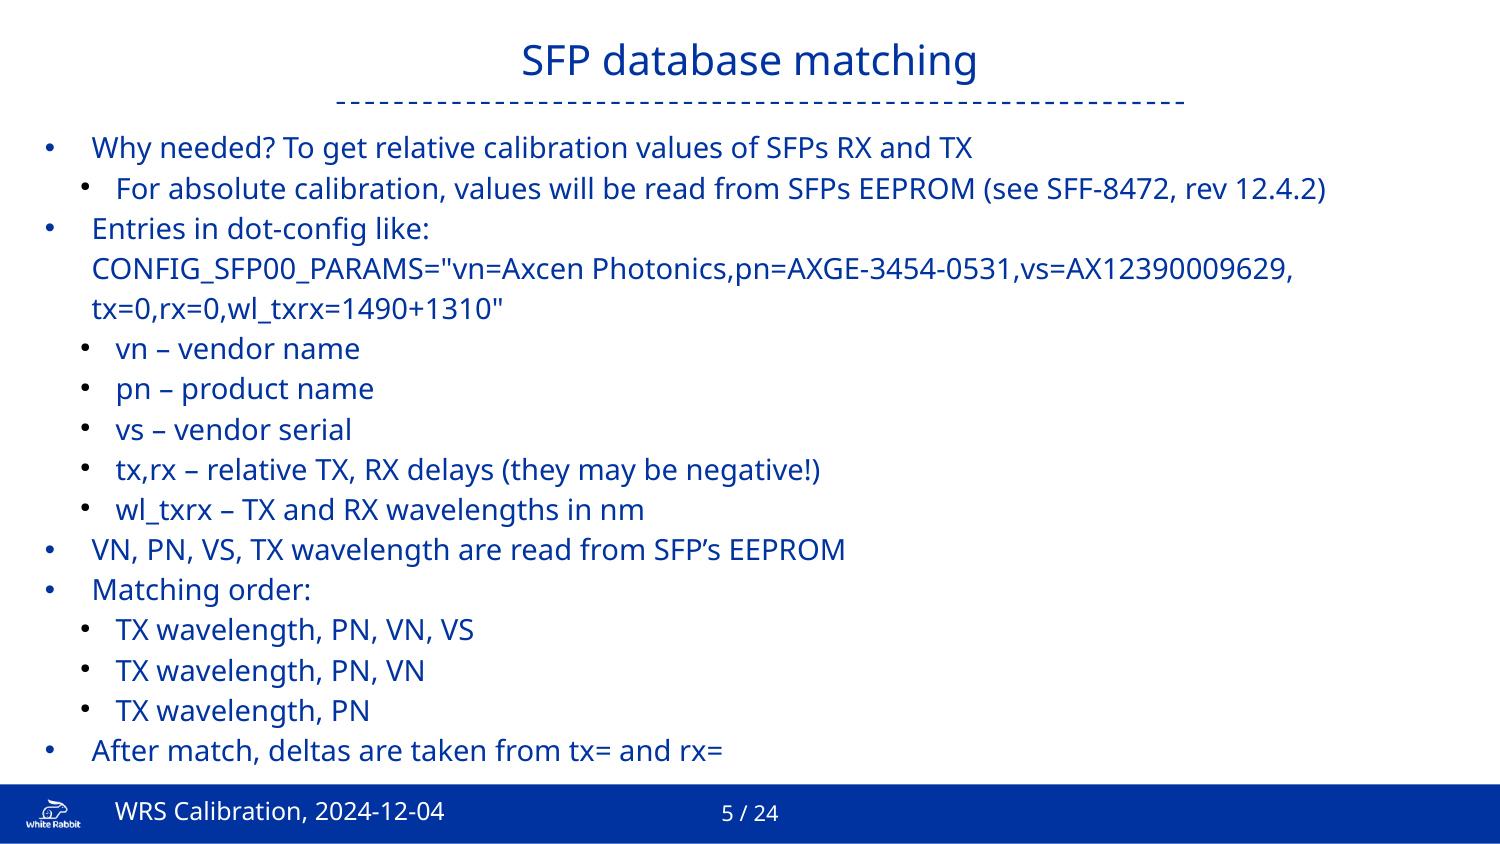

# SFP database matching
Why needed? To get relative calibration values of SFPs RX and TX
For absolute calibration, values will be read from SFPs EEPROM (see SFF-8472, rev 12.4.2)
Entries in dot-config like:
CONFIG_SFP00_PARAMS="vn=Axcen Photonics,pn=AXGE-3454-0531,vs=AX12390009629,
tx=0,rx=0,wl_txrx=1490+1310"
vn – vendor name
pn – product name
vs – vendor serial
tx,rx – relative TX, RX delays (they may be negative!)
wl_txrx – TX and RX wavelengths in nm
VN, PN, VS, TX wavelength are read from SFP’s EEPROM
Matching order:
TX wavelength, PN, VN, VS
TX wavelength, PN, VN
TX wavelength, PN
After match, deltas are taken from tx= and rx=
WRS Calibration, 2024-12-04